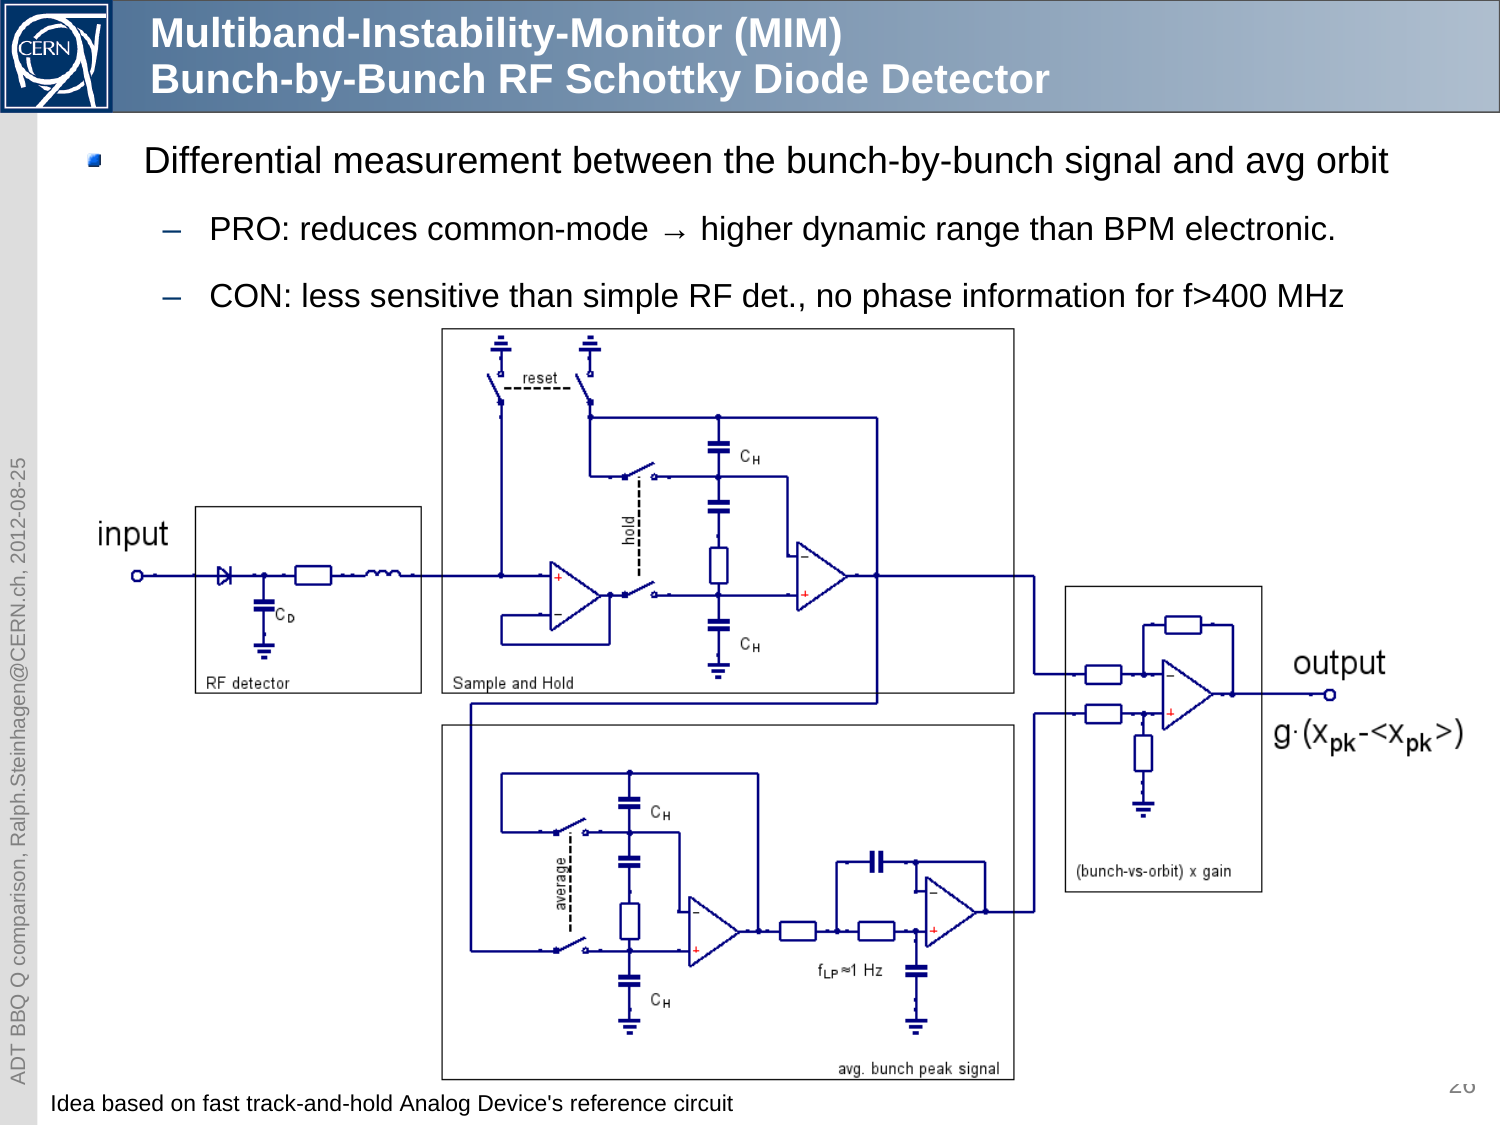

# Multiband-Instability-Monitor (MIM) Bunch-by-Bunch RF Schottky Diode Detector
Differential measurement between the bunch-by-bunch signal and avg orbit
PRO: reduces common-mode → higher dynamic range than BPM electronic.
CON: less sensitive than simple RF det., no phase information for f>400 MHz
Idea based on fast track-and-hold Analog Device's reference circuit